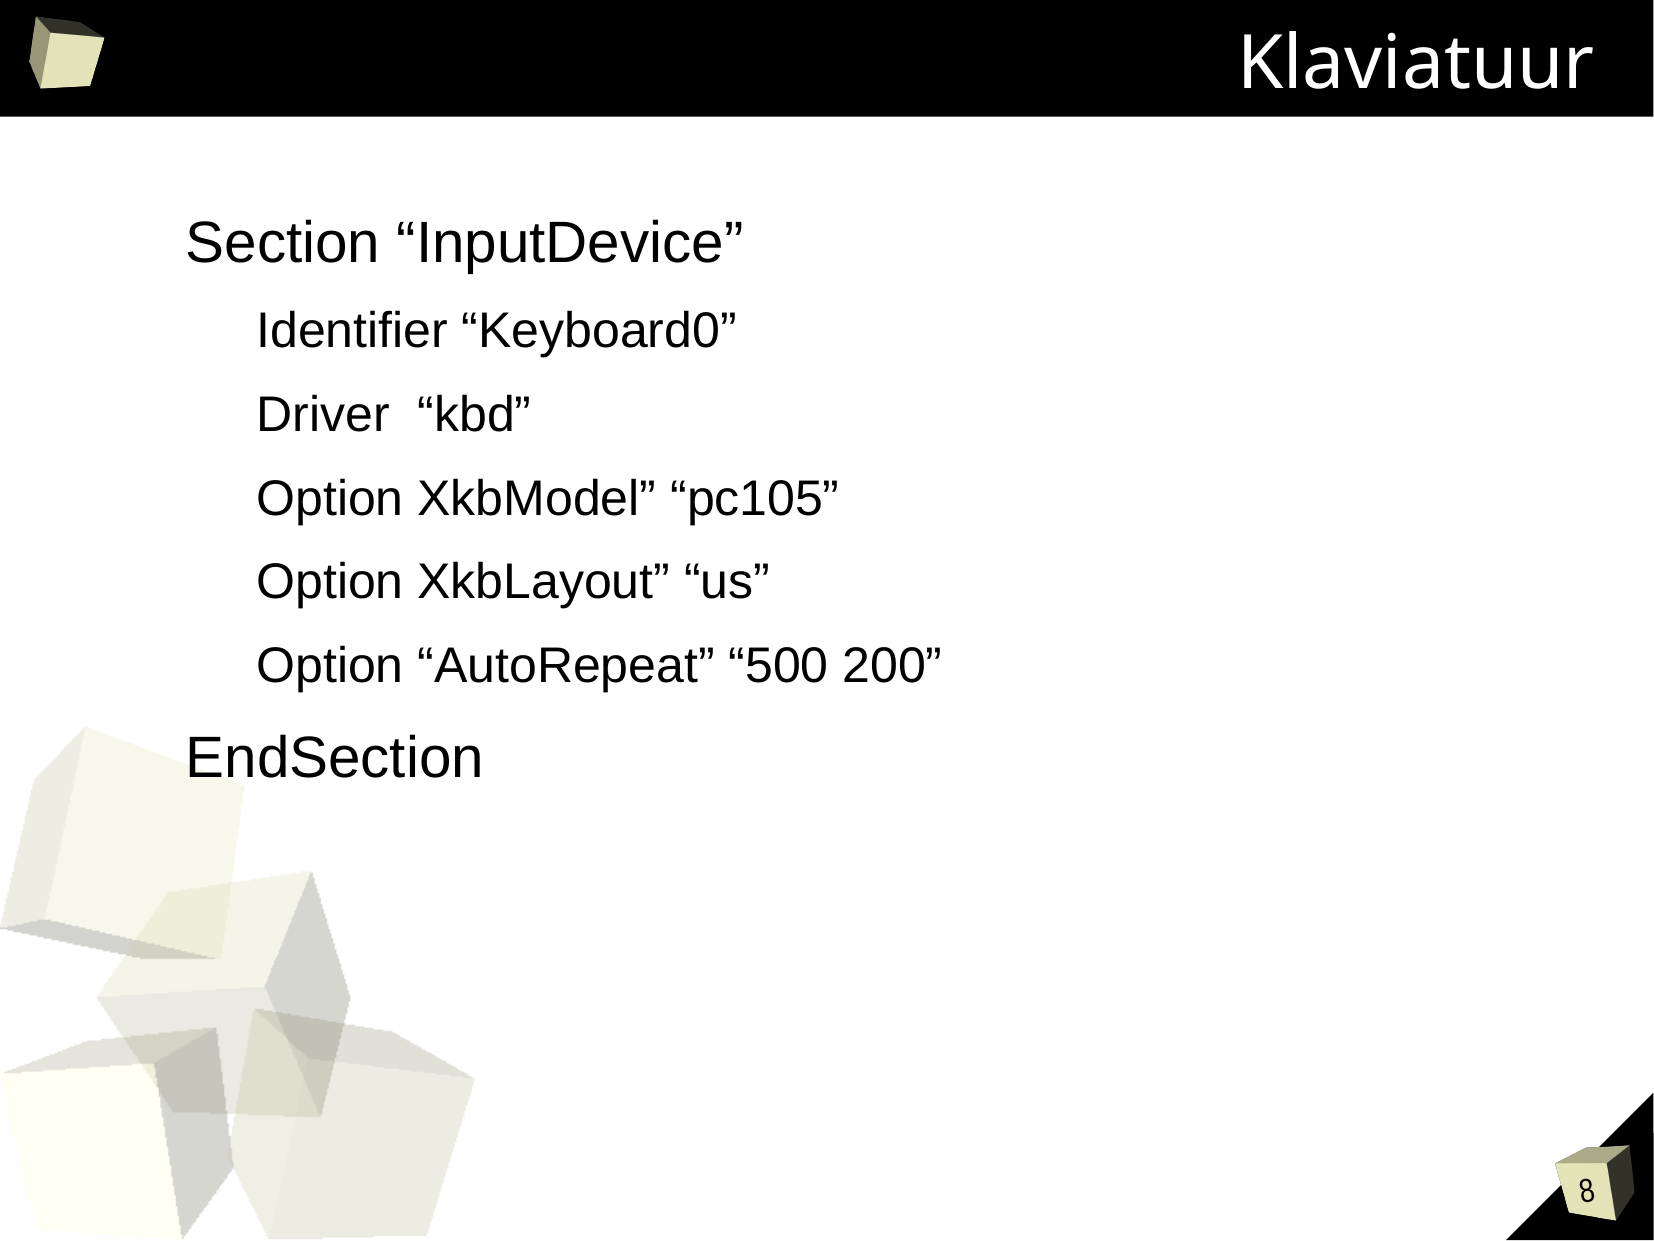

# Klaviatuur
Section “InputDevice”
Identifier “Keyboard0”
Driver “kbd”
Option XkbModel” “pc105”
Option XkbLayout” “us”
Option “AutoRepeat” “500 200”
EndSection